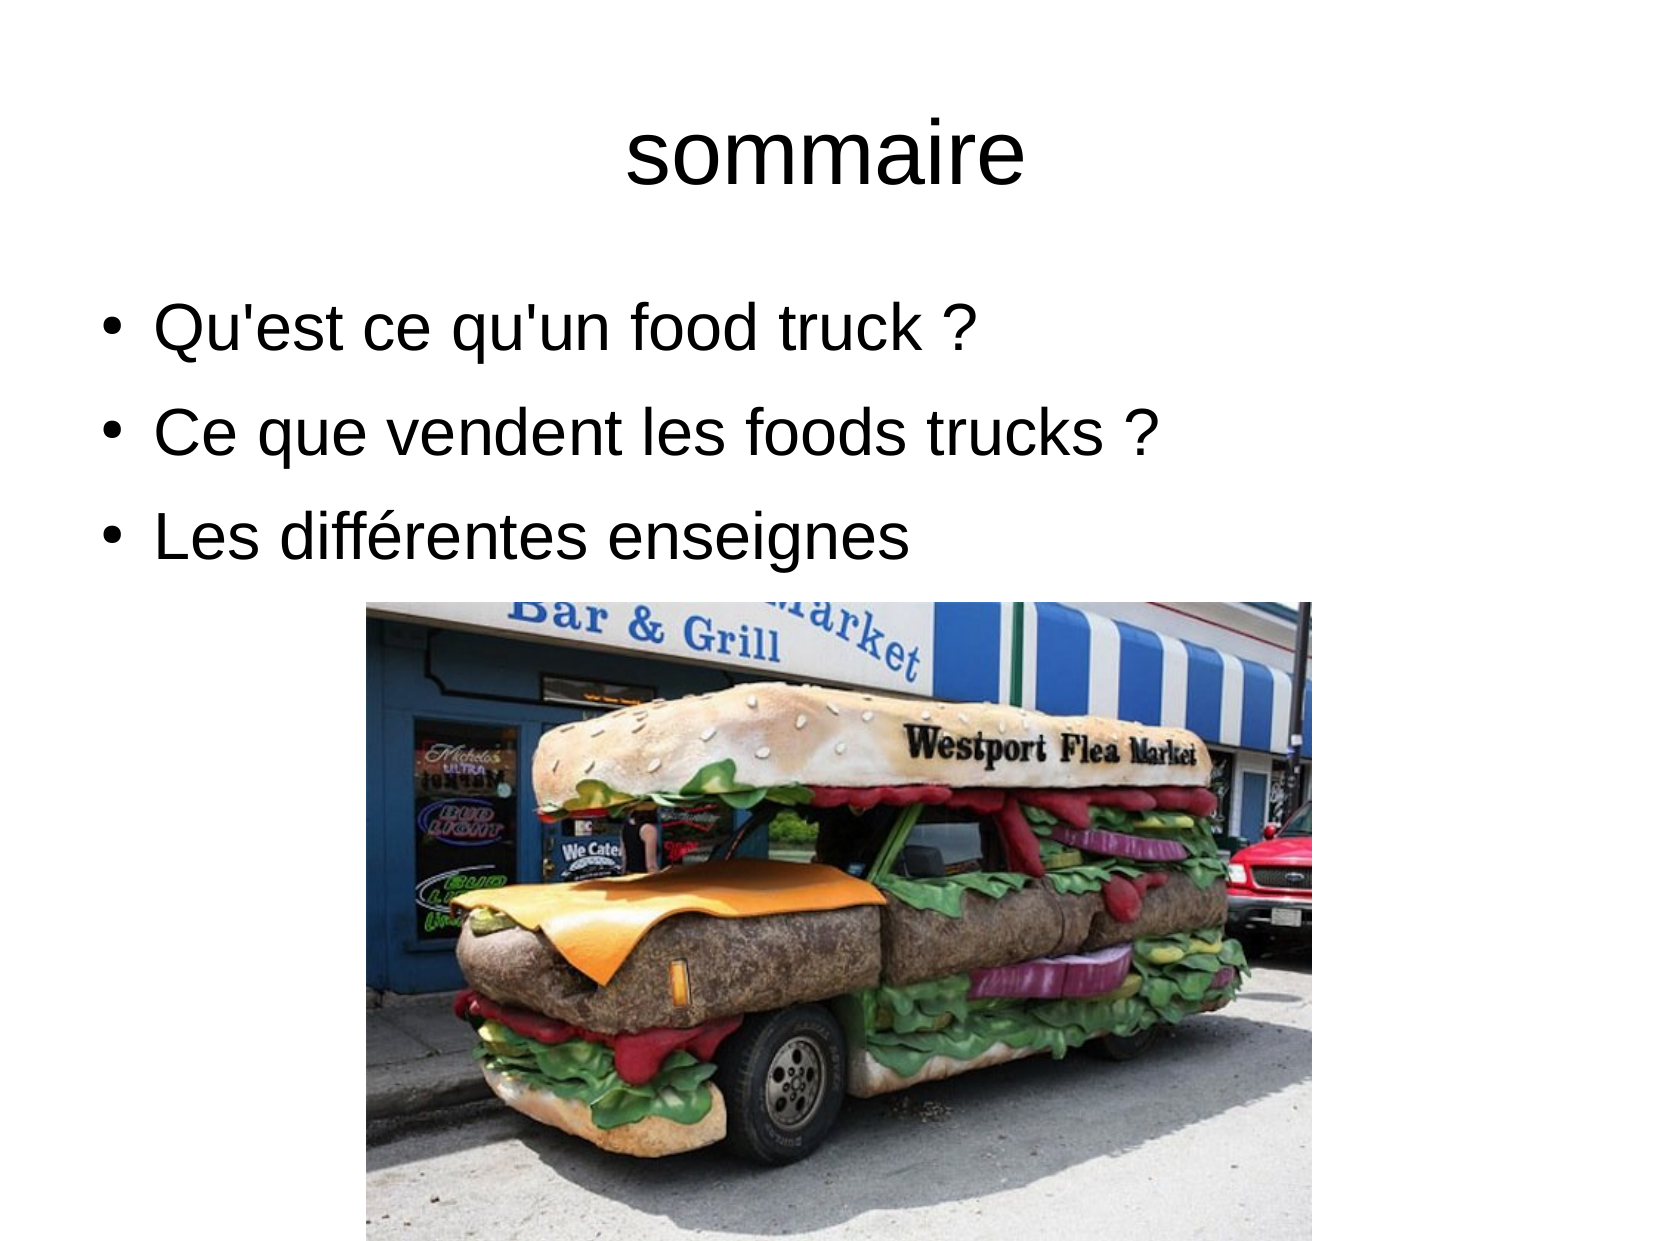

# sommaire
Qu'est ce qu'un food truck ?
Ce que vendent les foods trucks ?
Les différentes enseignes